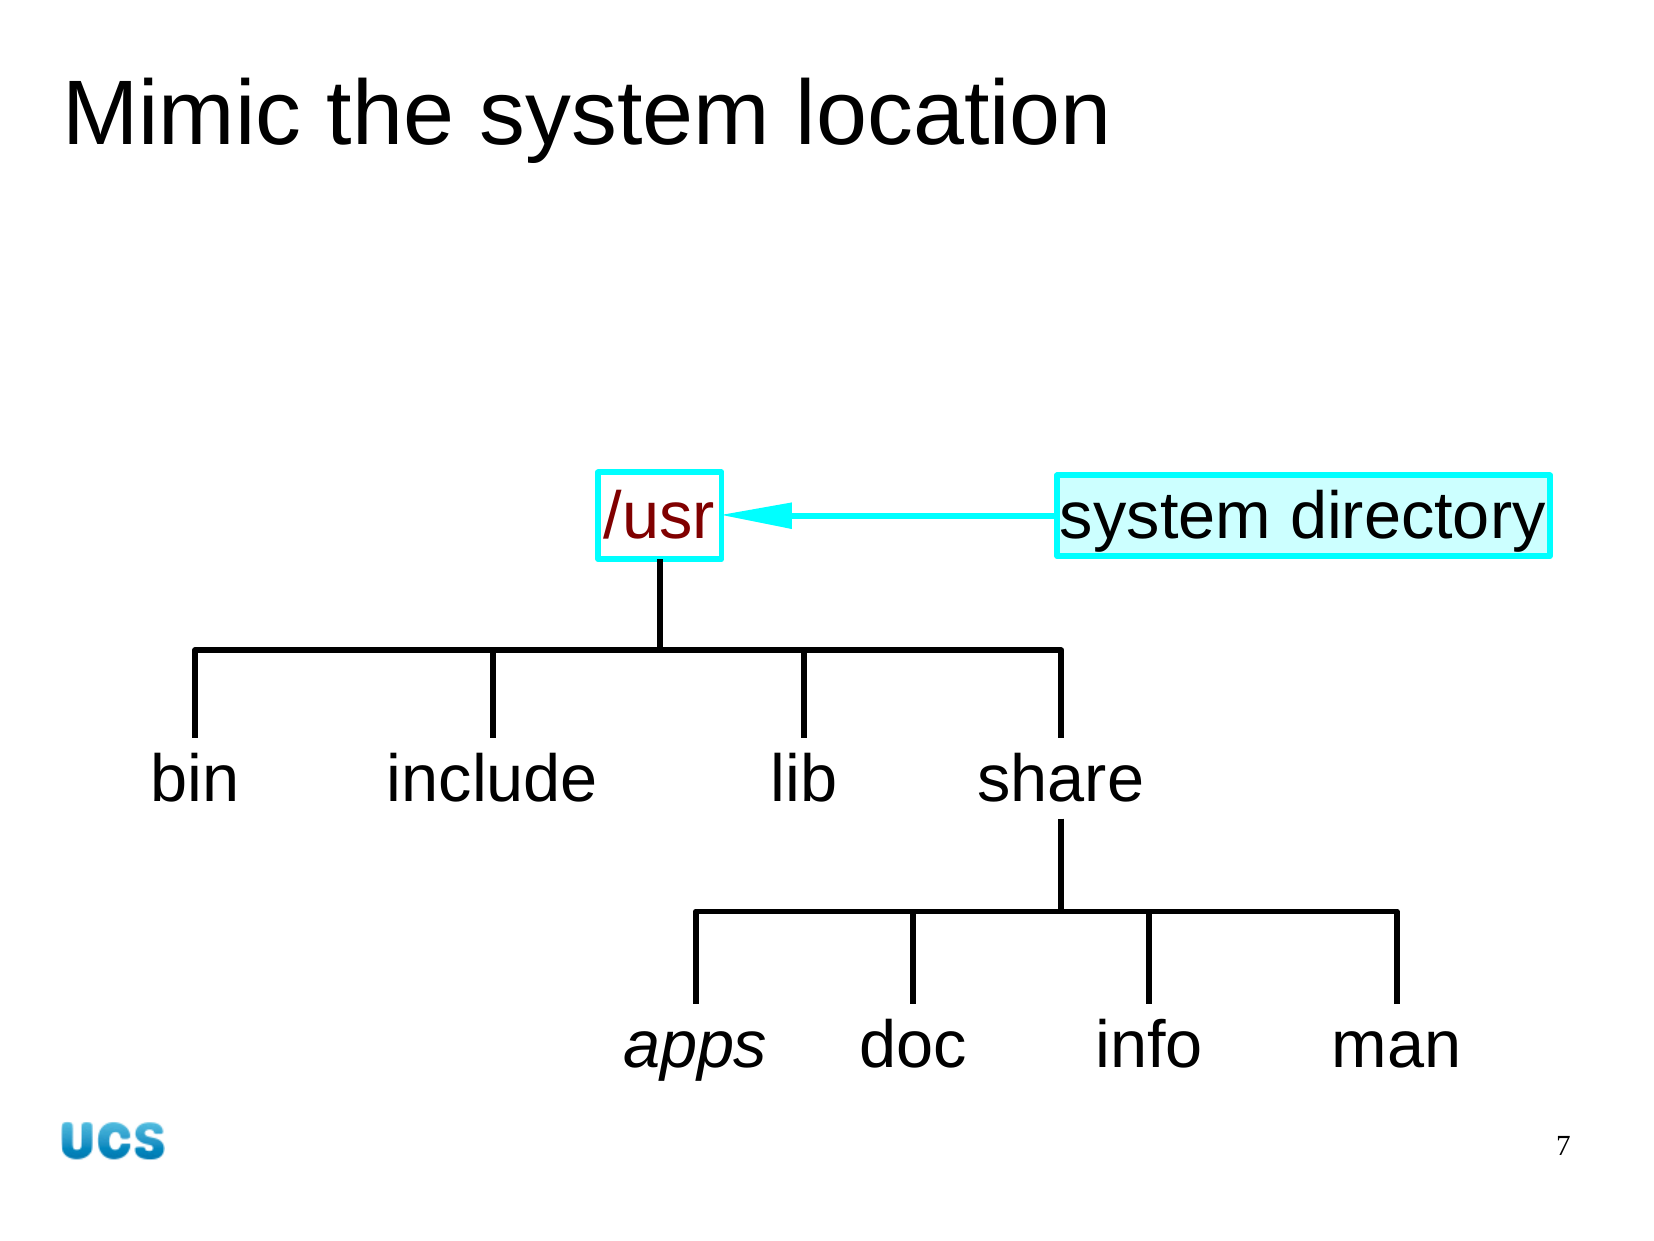

Mimic the system location
/usr
system directory
bin
include
lib
share
apps
doc
info
man
7